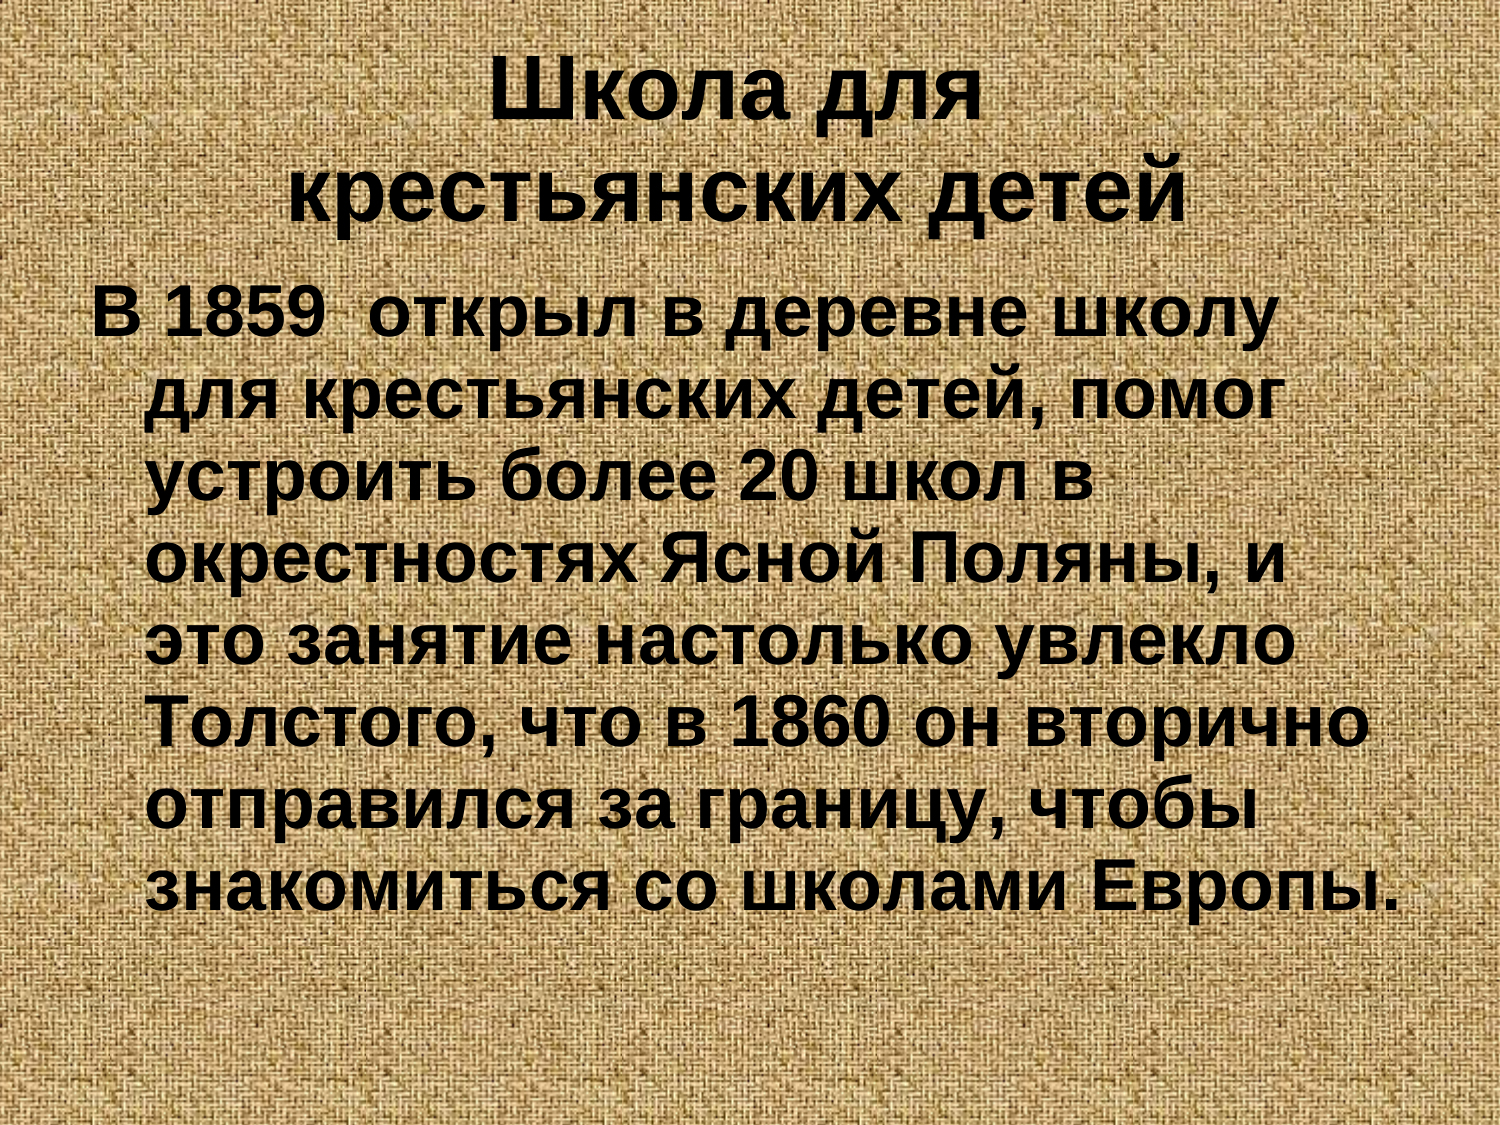

# Школа для крестьянских детей
В 1859 открыл в деревне школу для крестьянских детей, помог устроить более 20 школ в окрестностях Ясной Поляны, и это занятие настолько увлекло Толстого, что в 1860 он вторично отправился за границу, чтобы знакомиться со школами Европы.